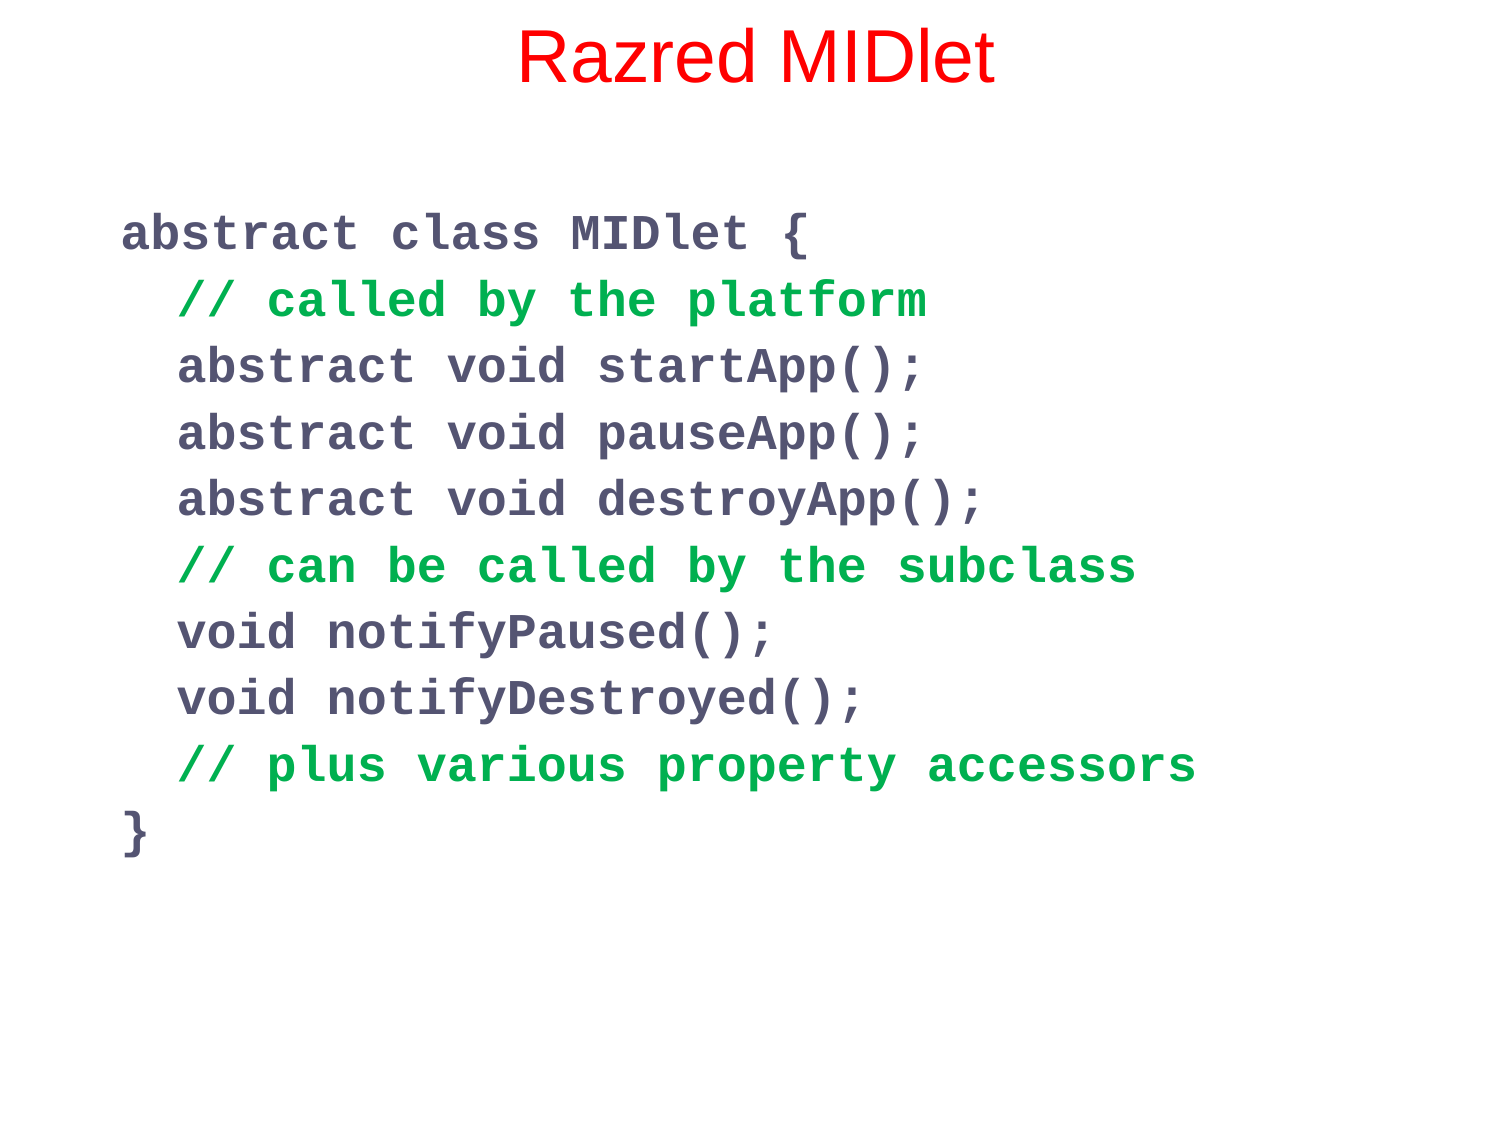

# Razred MIDlet
abstract class MIDlet {
	// called by the platform
	abstract void startApp();
	abstract void pauseApp();
	abstract void destroyApp();
	// can be called by the subclass
	void notifyPaused();
	void notifyDestroyed();
	// plus various property accessors
}